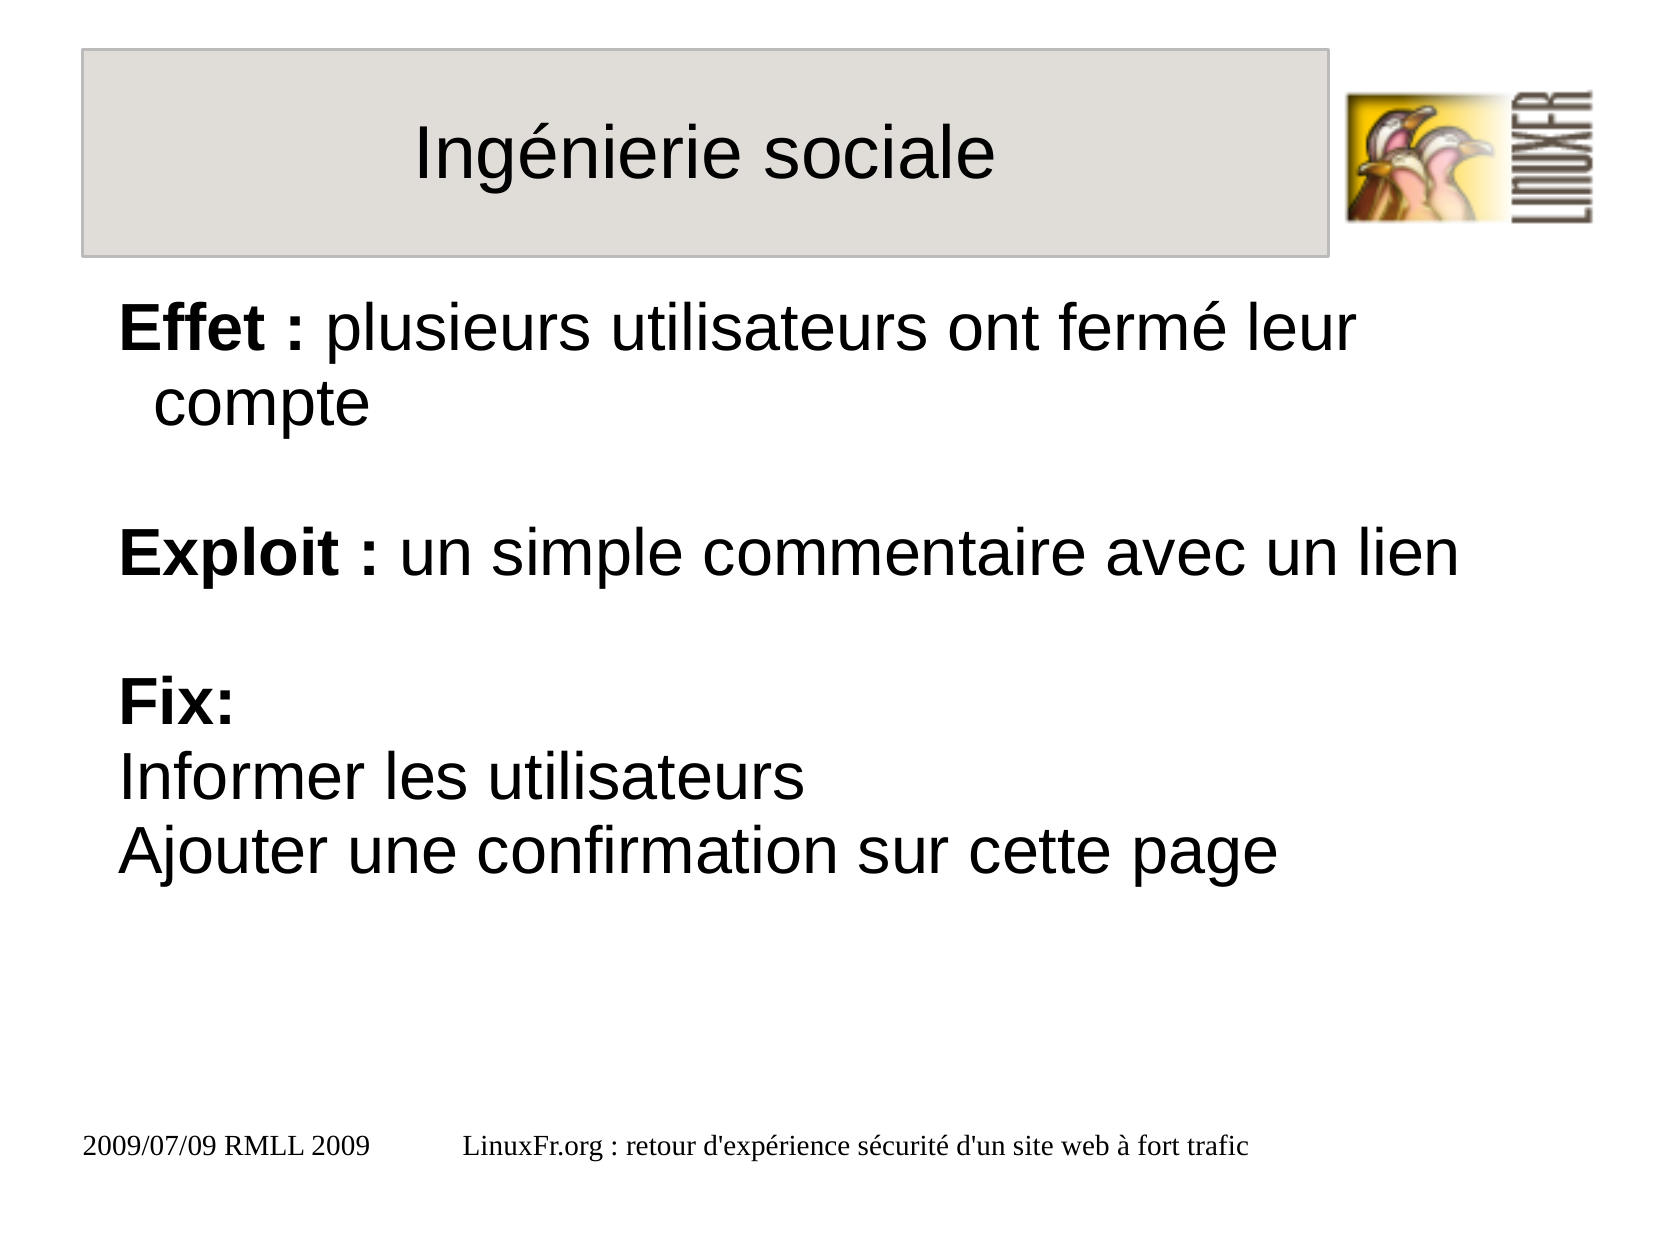

# Ingénierie sociale
Effet : plusieurs utilisateurs ont fermé leur compte
Exploit : un simple commentaire avec un lien
Fix:
Informer les utilisateurs
Ajouter une confirmation sur cette page